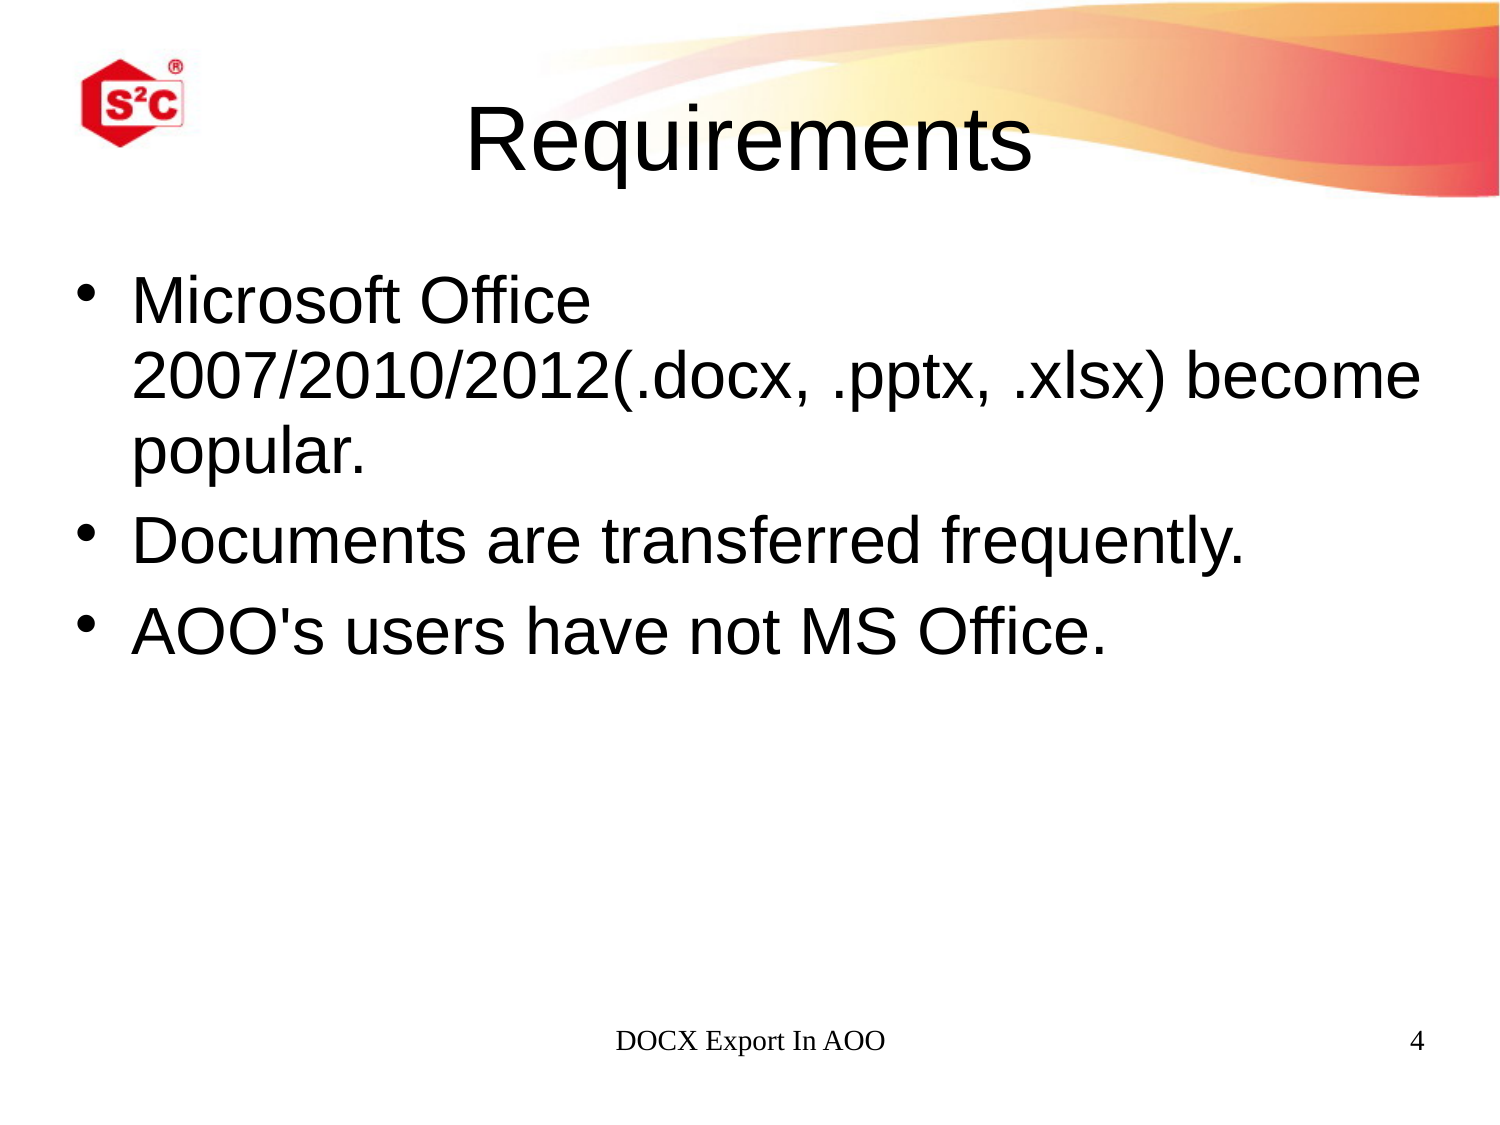

# Requirements
Microsoft Office 2007/2010/2012(.docx, .pptx, .xlsx) become popular.
Documents are transferred frequently.
AOO's users have not MS Office.
DOCX Export In AOO
4